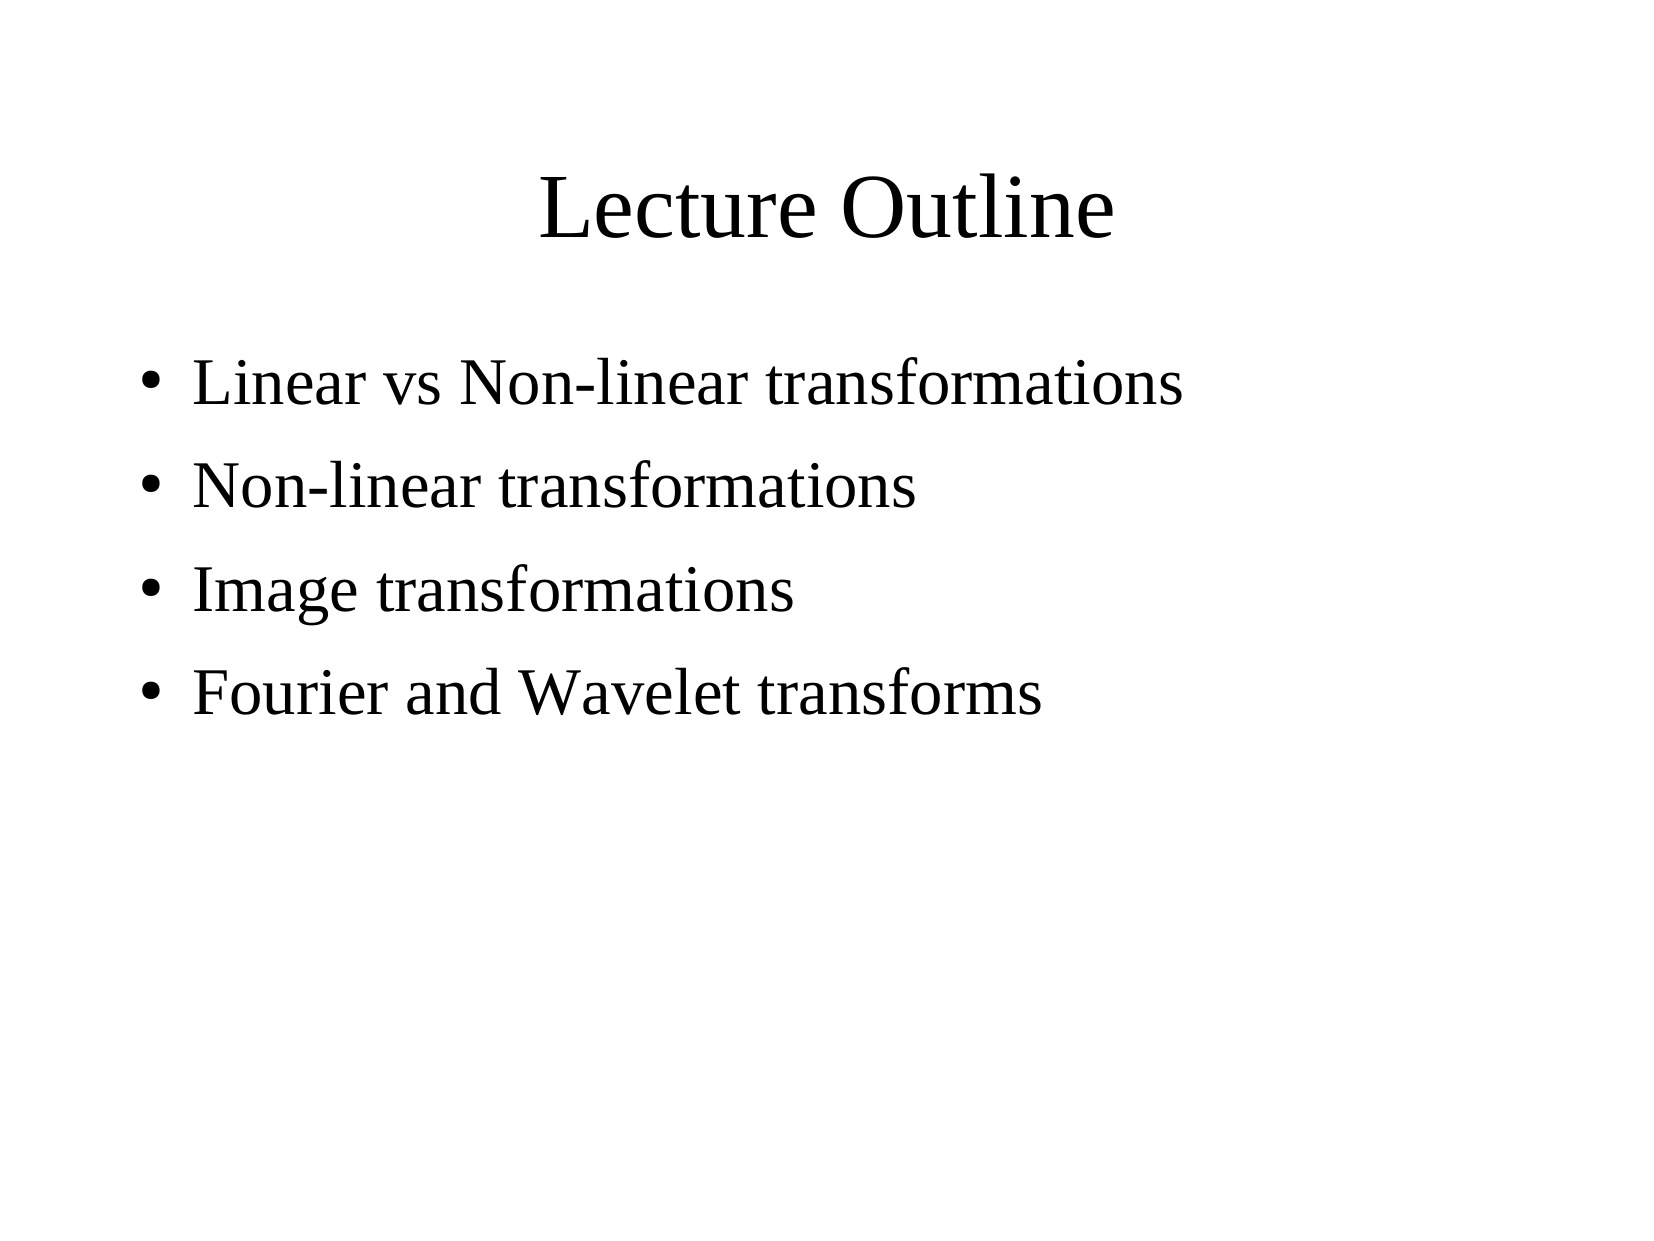

# Lecture Outline
Linear vs Non-linear transformations
Non-linear transformations
Image transformations
Fourier and Wavelet transforms